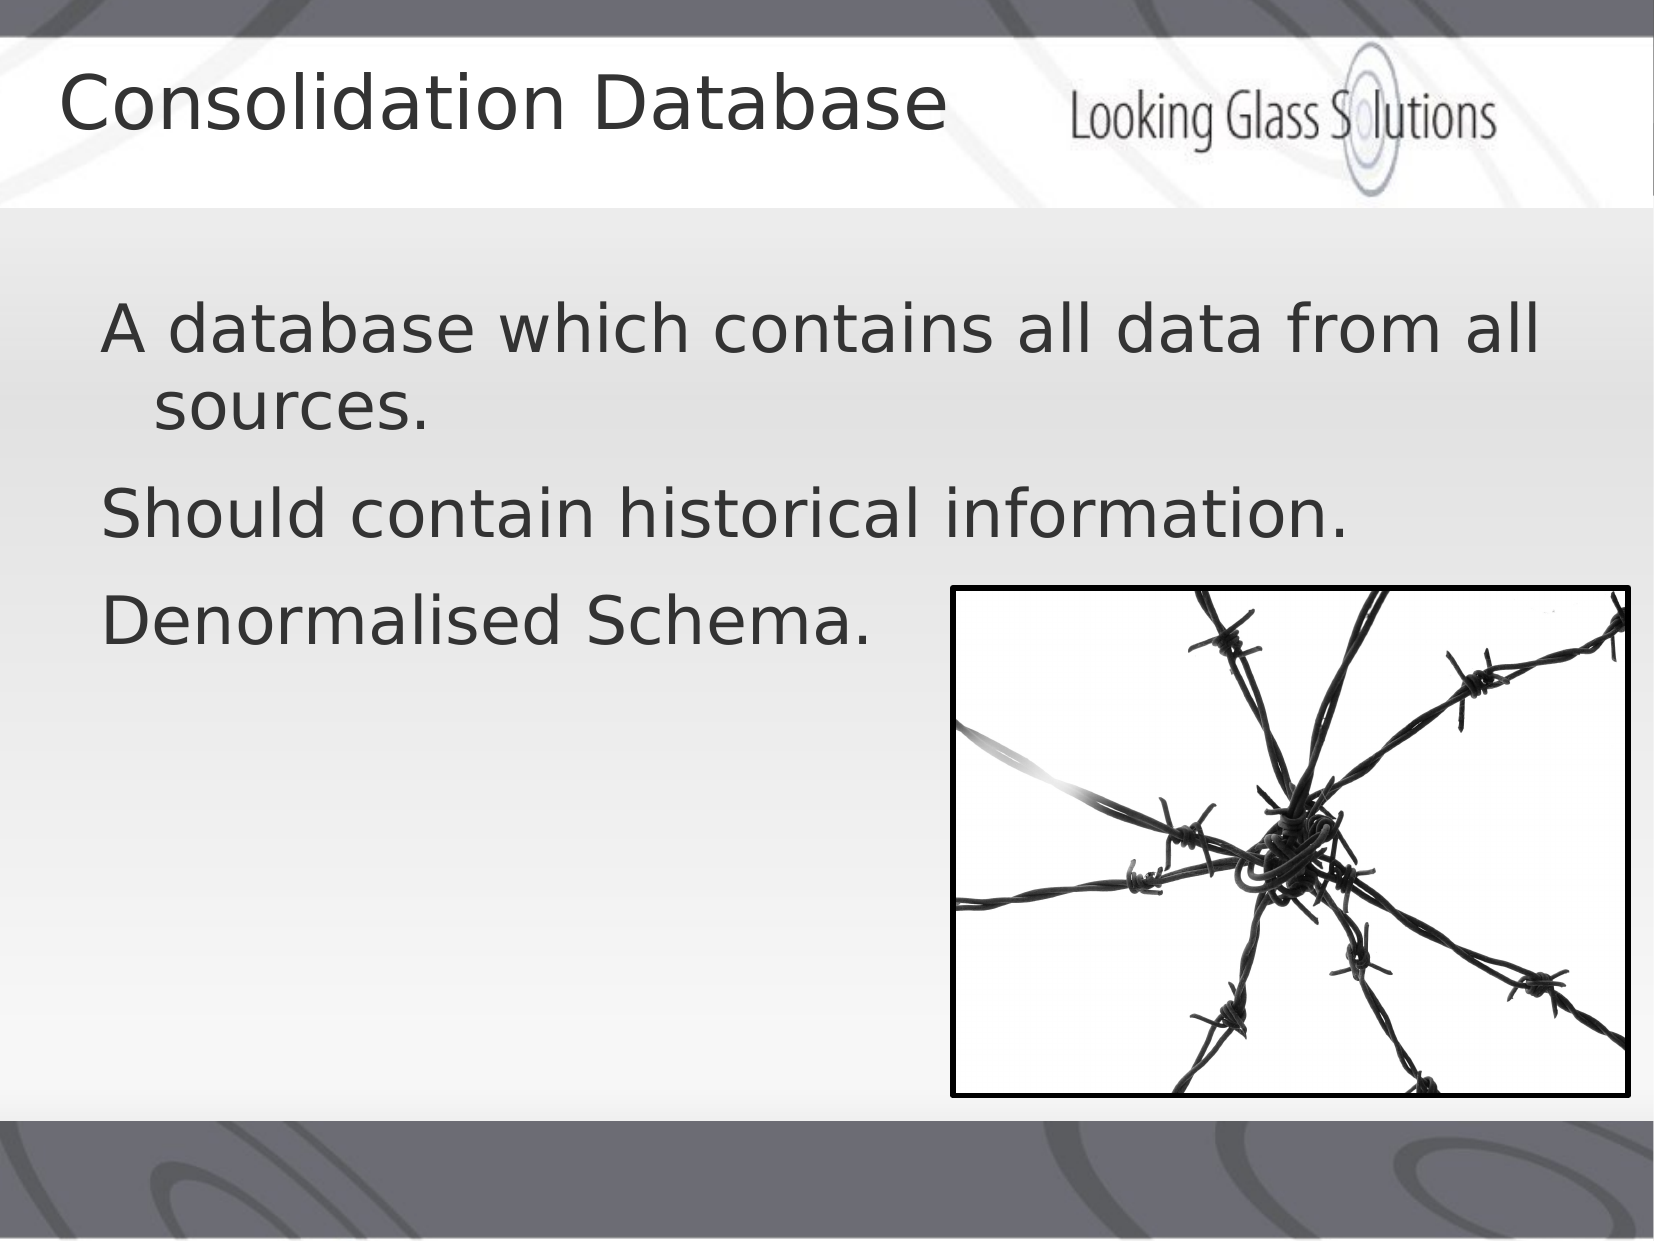

# Consolidation Database
A database which contains all data from all sources.
Should contain historical information.
Denormalised Schema.